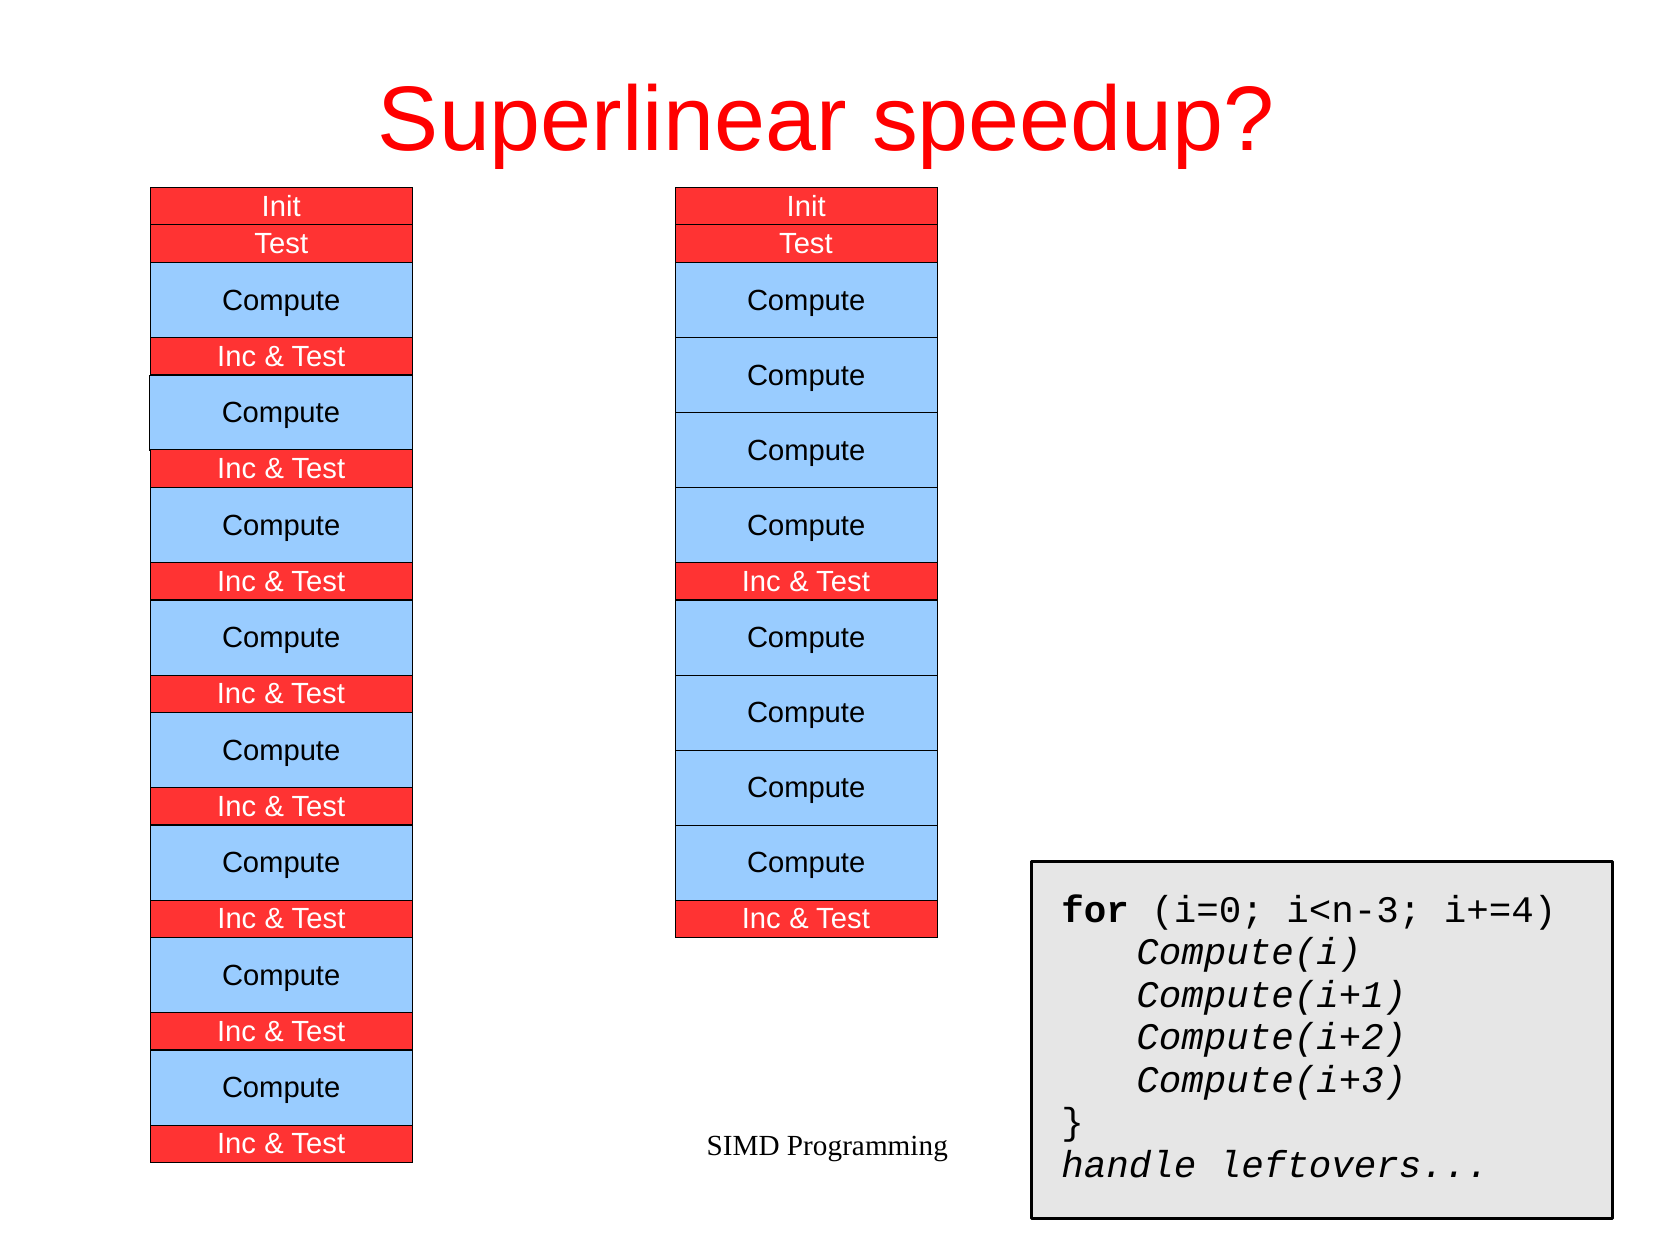

# Superlinear speedup?
Init
Init
Test
Test
Compute
Compute
Inc & Test
Compute
Compute
Compute
Inc & Test
Compute
Compute
Inc & Test
Inc & Test
Compute
Compute
Inc & Test
Compute
Compute
Compute
Inc & Test
Compute
Compute
for (i=0; i<n-3; i+=4)
	Compute(i)
	Compute(i+1)
	Compute(i+2)
	Compute(i+3)
}
handle leftovers...
Inc & Test
Inc & Test
Compute
Compute
Compute
Inc & Test
Compute
Inc & Test
SIMD Programming
13